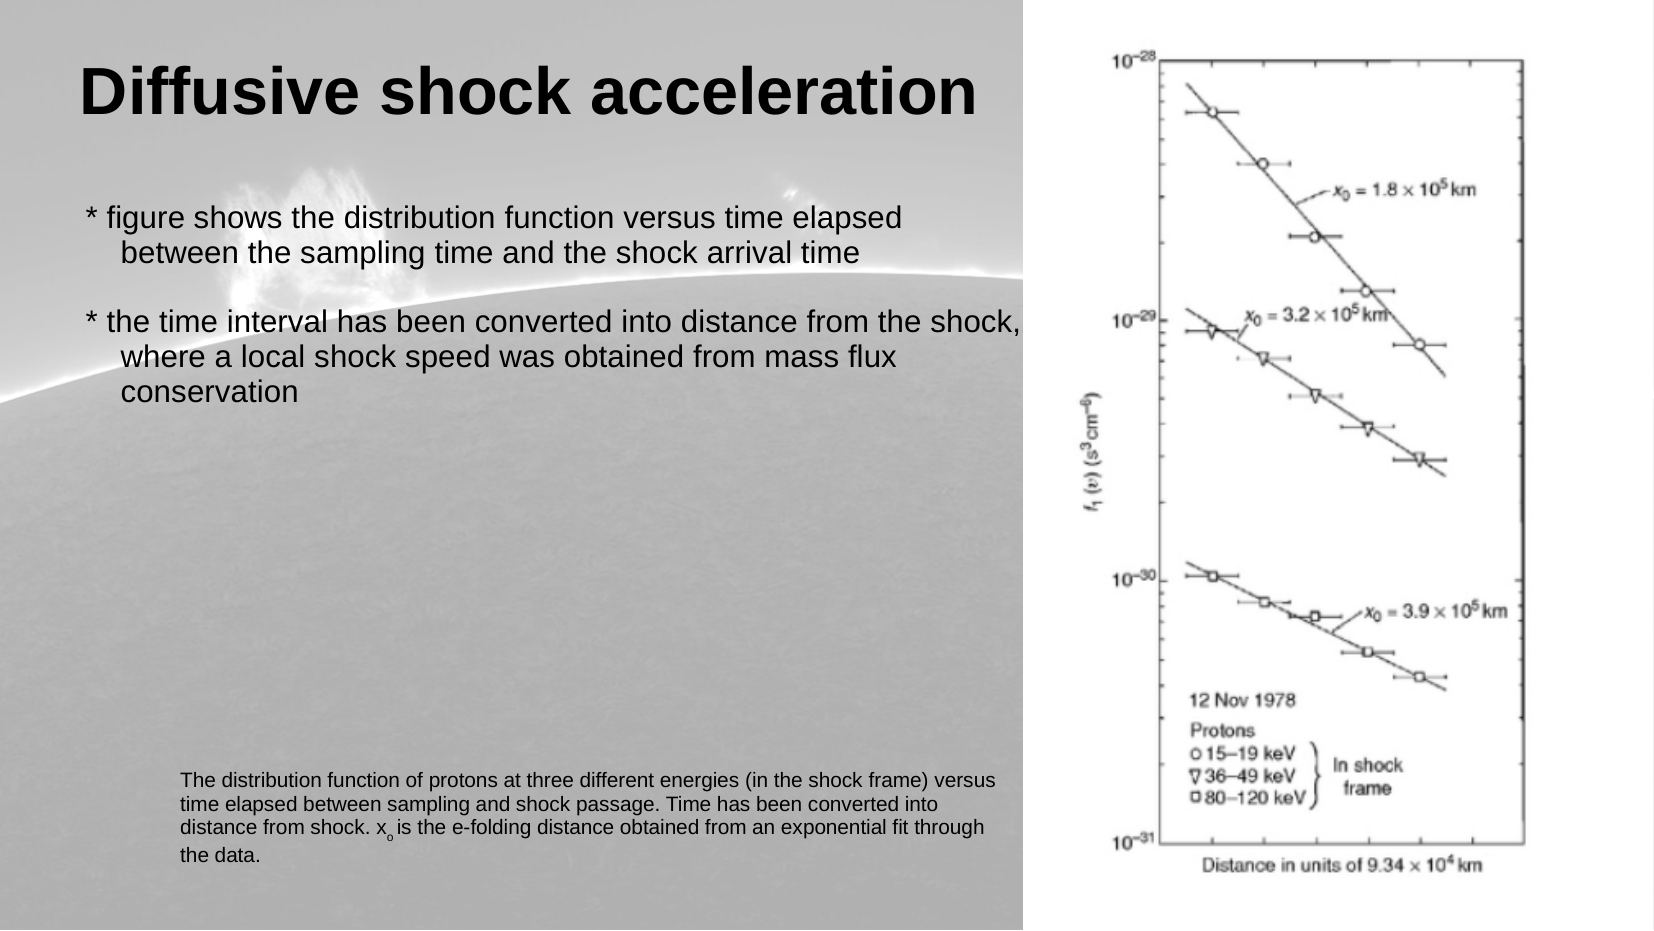

Diffusive shock acceleration
* figure shows the distribution function versus time elapsed
 between the sampling time and the shock arrival time
* the time interval has been converted into distance from the shock,
 where a local shock speed was obtained from mass flux
 conservation
The distribution function of protons at three different energies (in the shock frame) versus time elapsed between sampling and shock passage. Time has been converted into distance from shock. xo is the e-folding distance obtained from an exponential fit through the data.